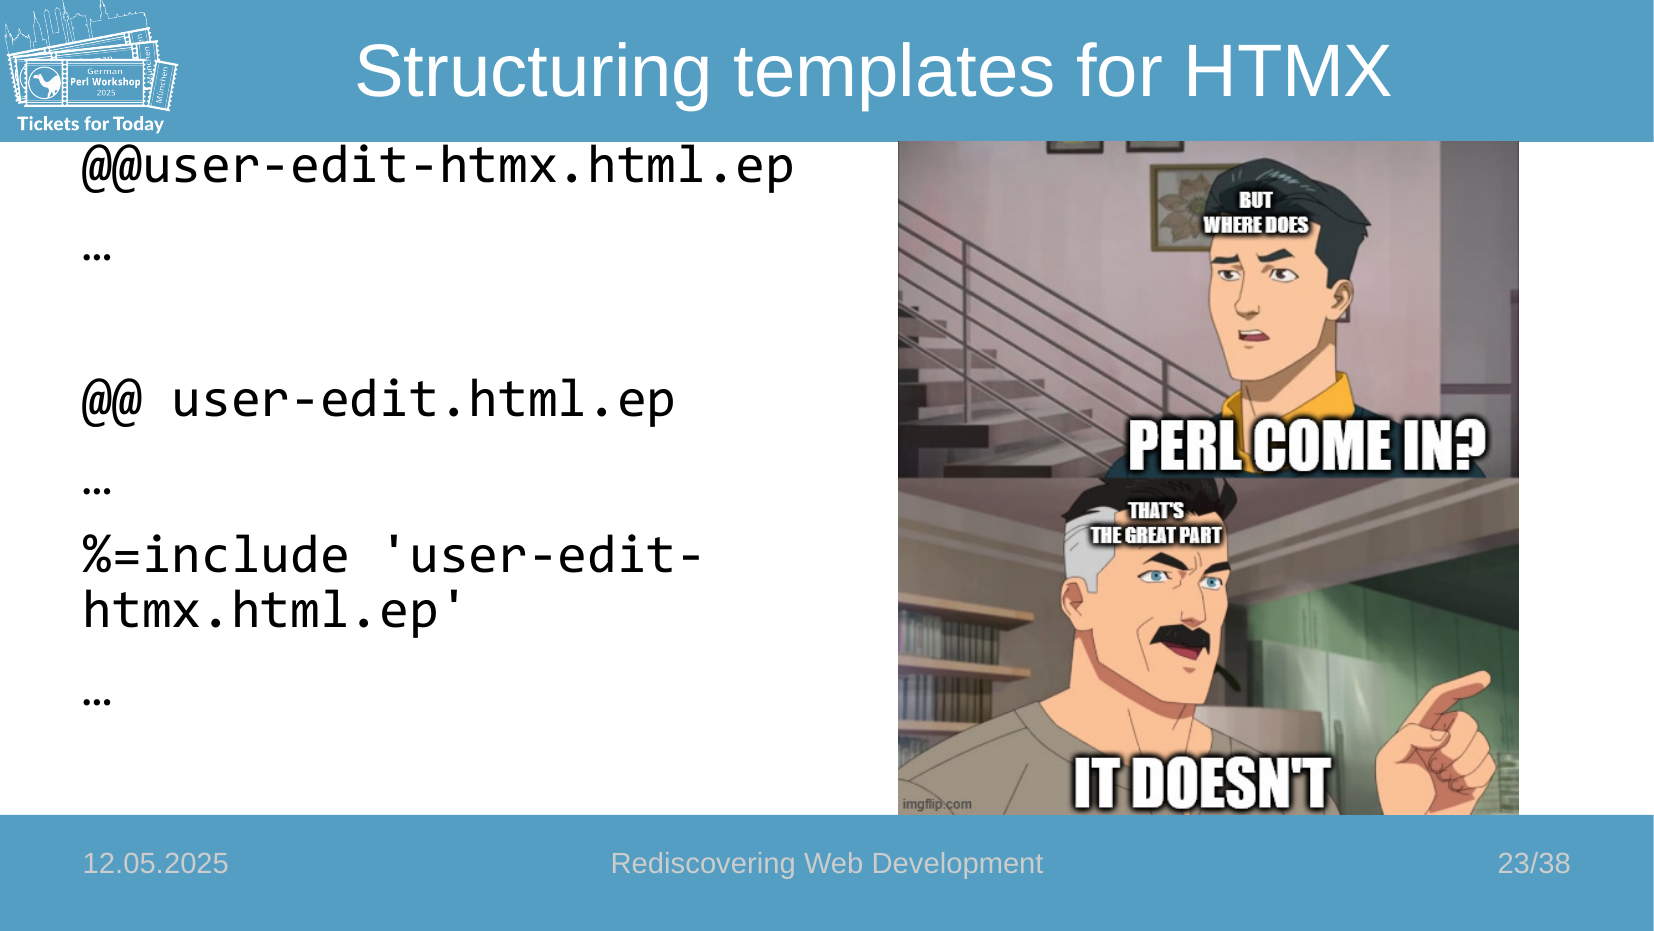

# Structuring templates for HTMX
@@user-edit-htmx.html.ep
…
@@ user-edit.html.ep
…
%=include 'user-edit-htmx.html.ep'
…
08. März 2019
23